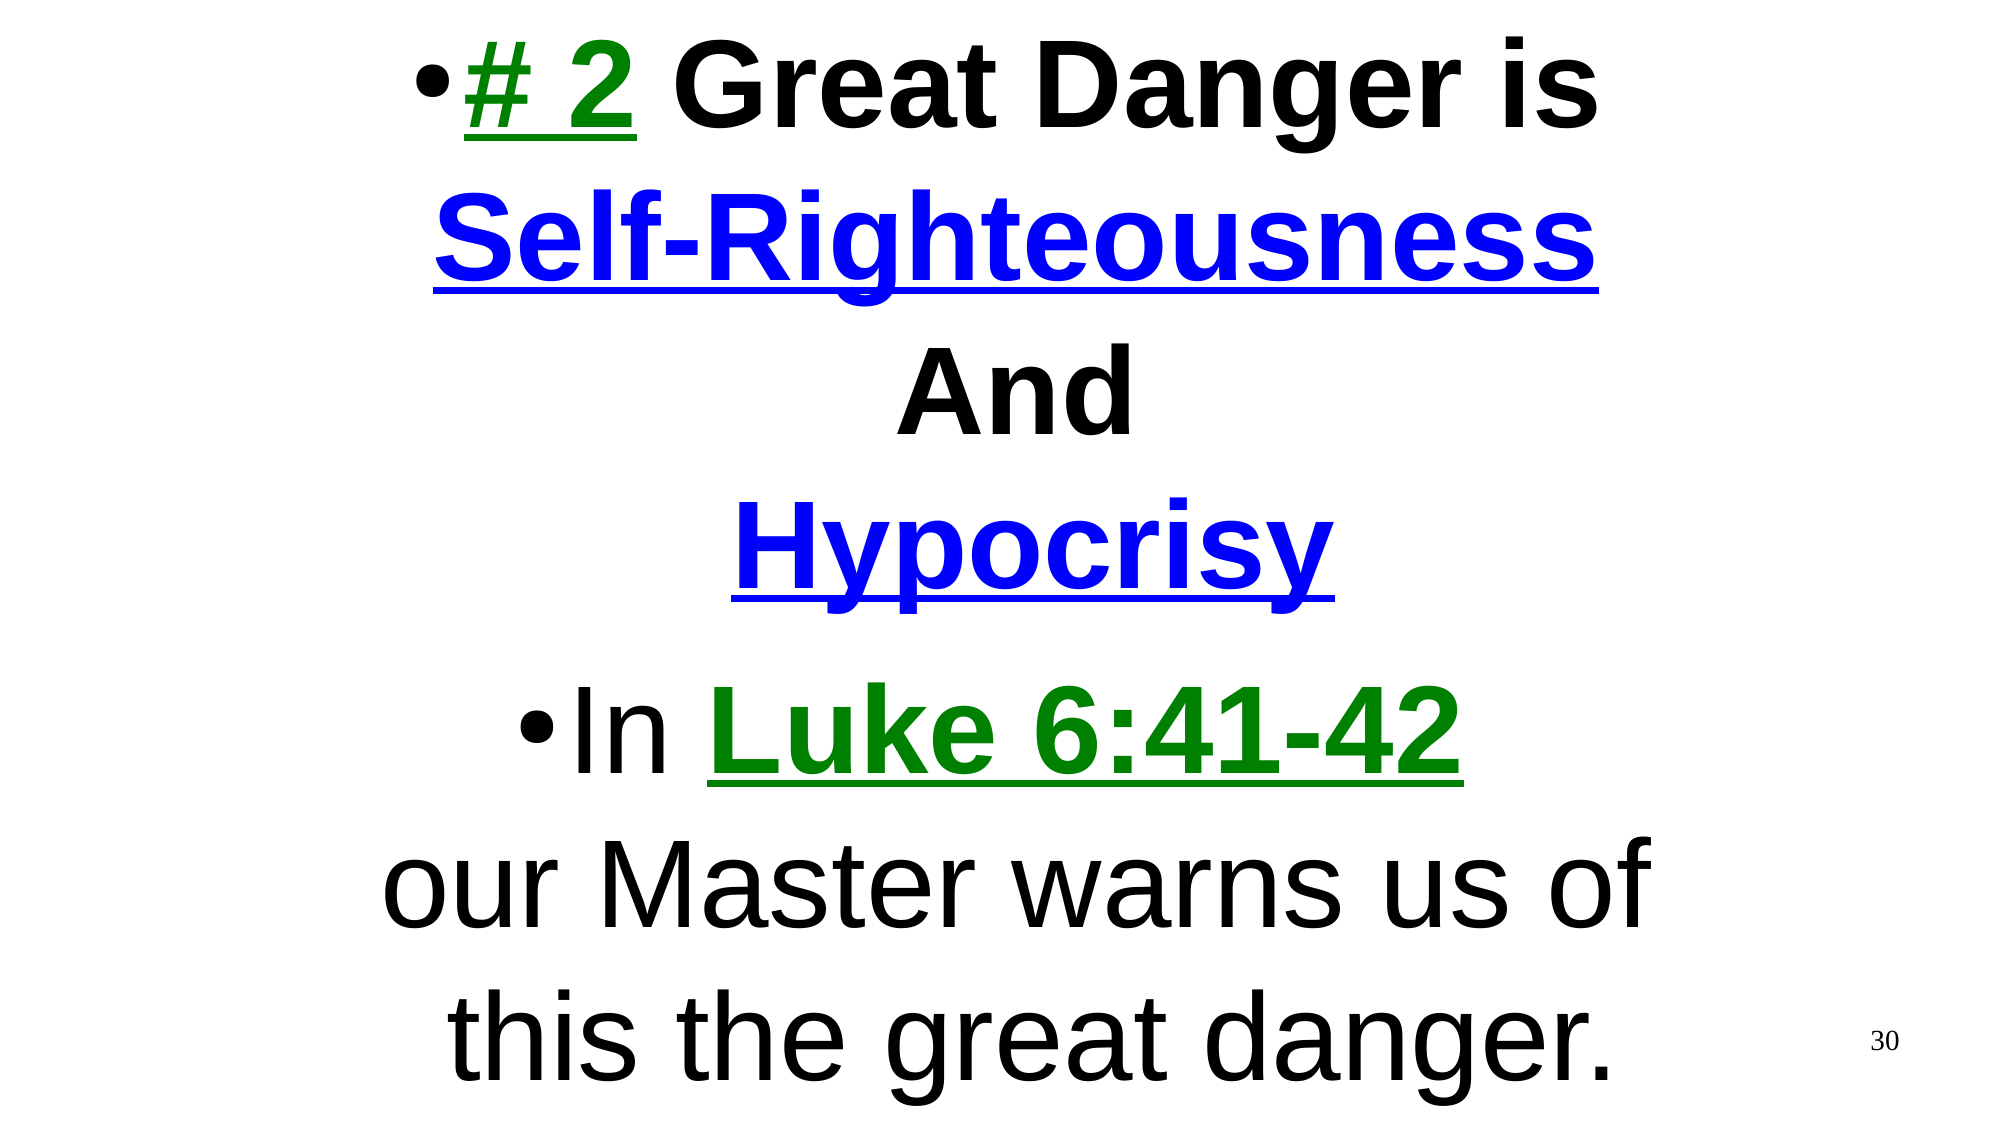

# # 2 Great Danger is Self-Righteousness And Hypocrisy
In Luke 6:41-42
our Master warns us of
this the great danger.
30